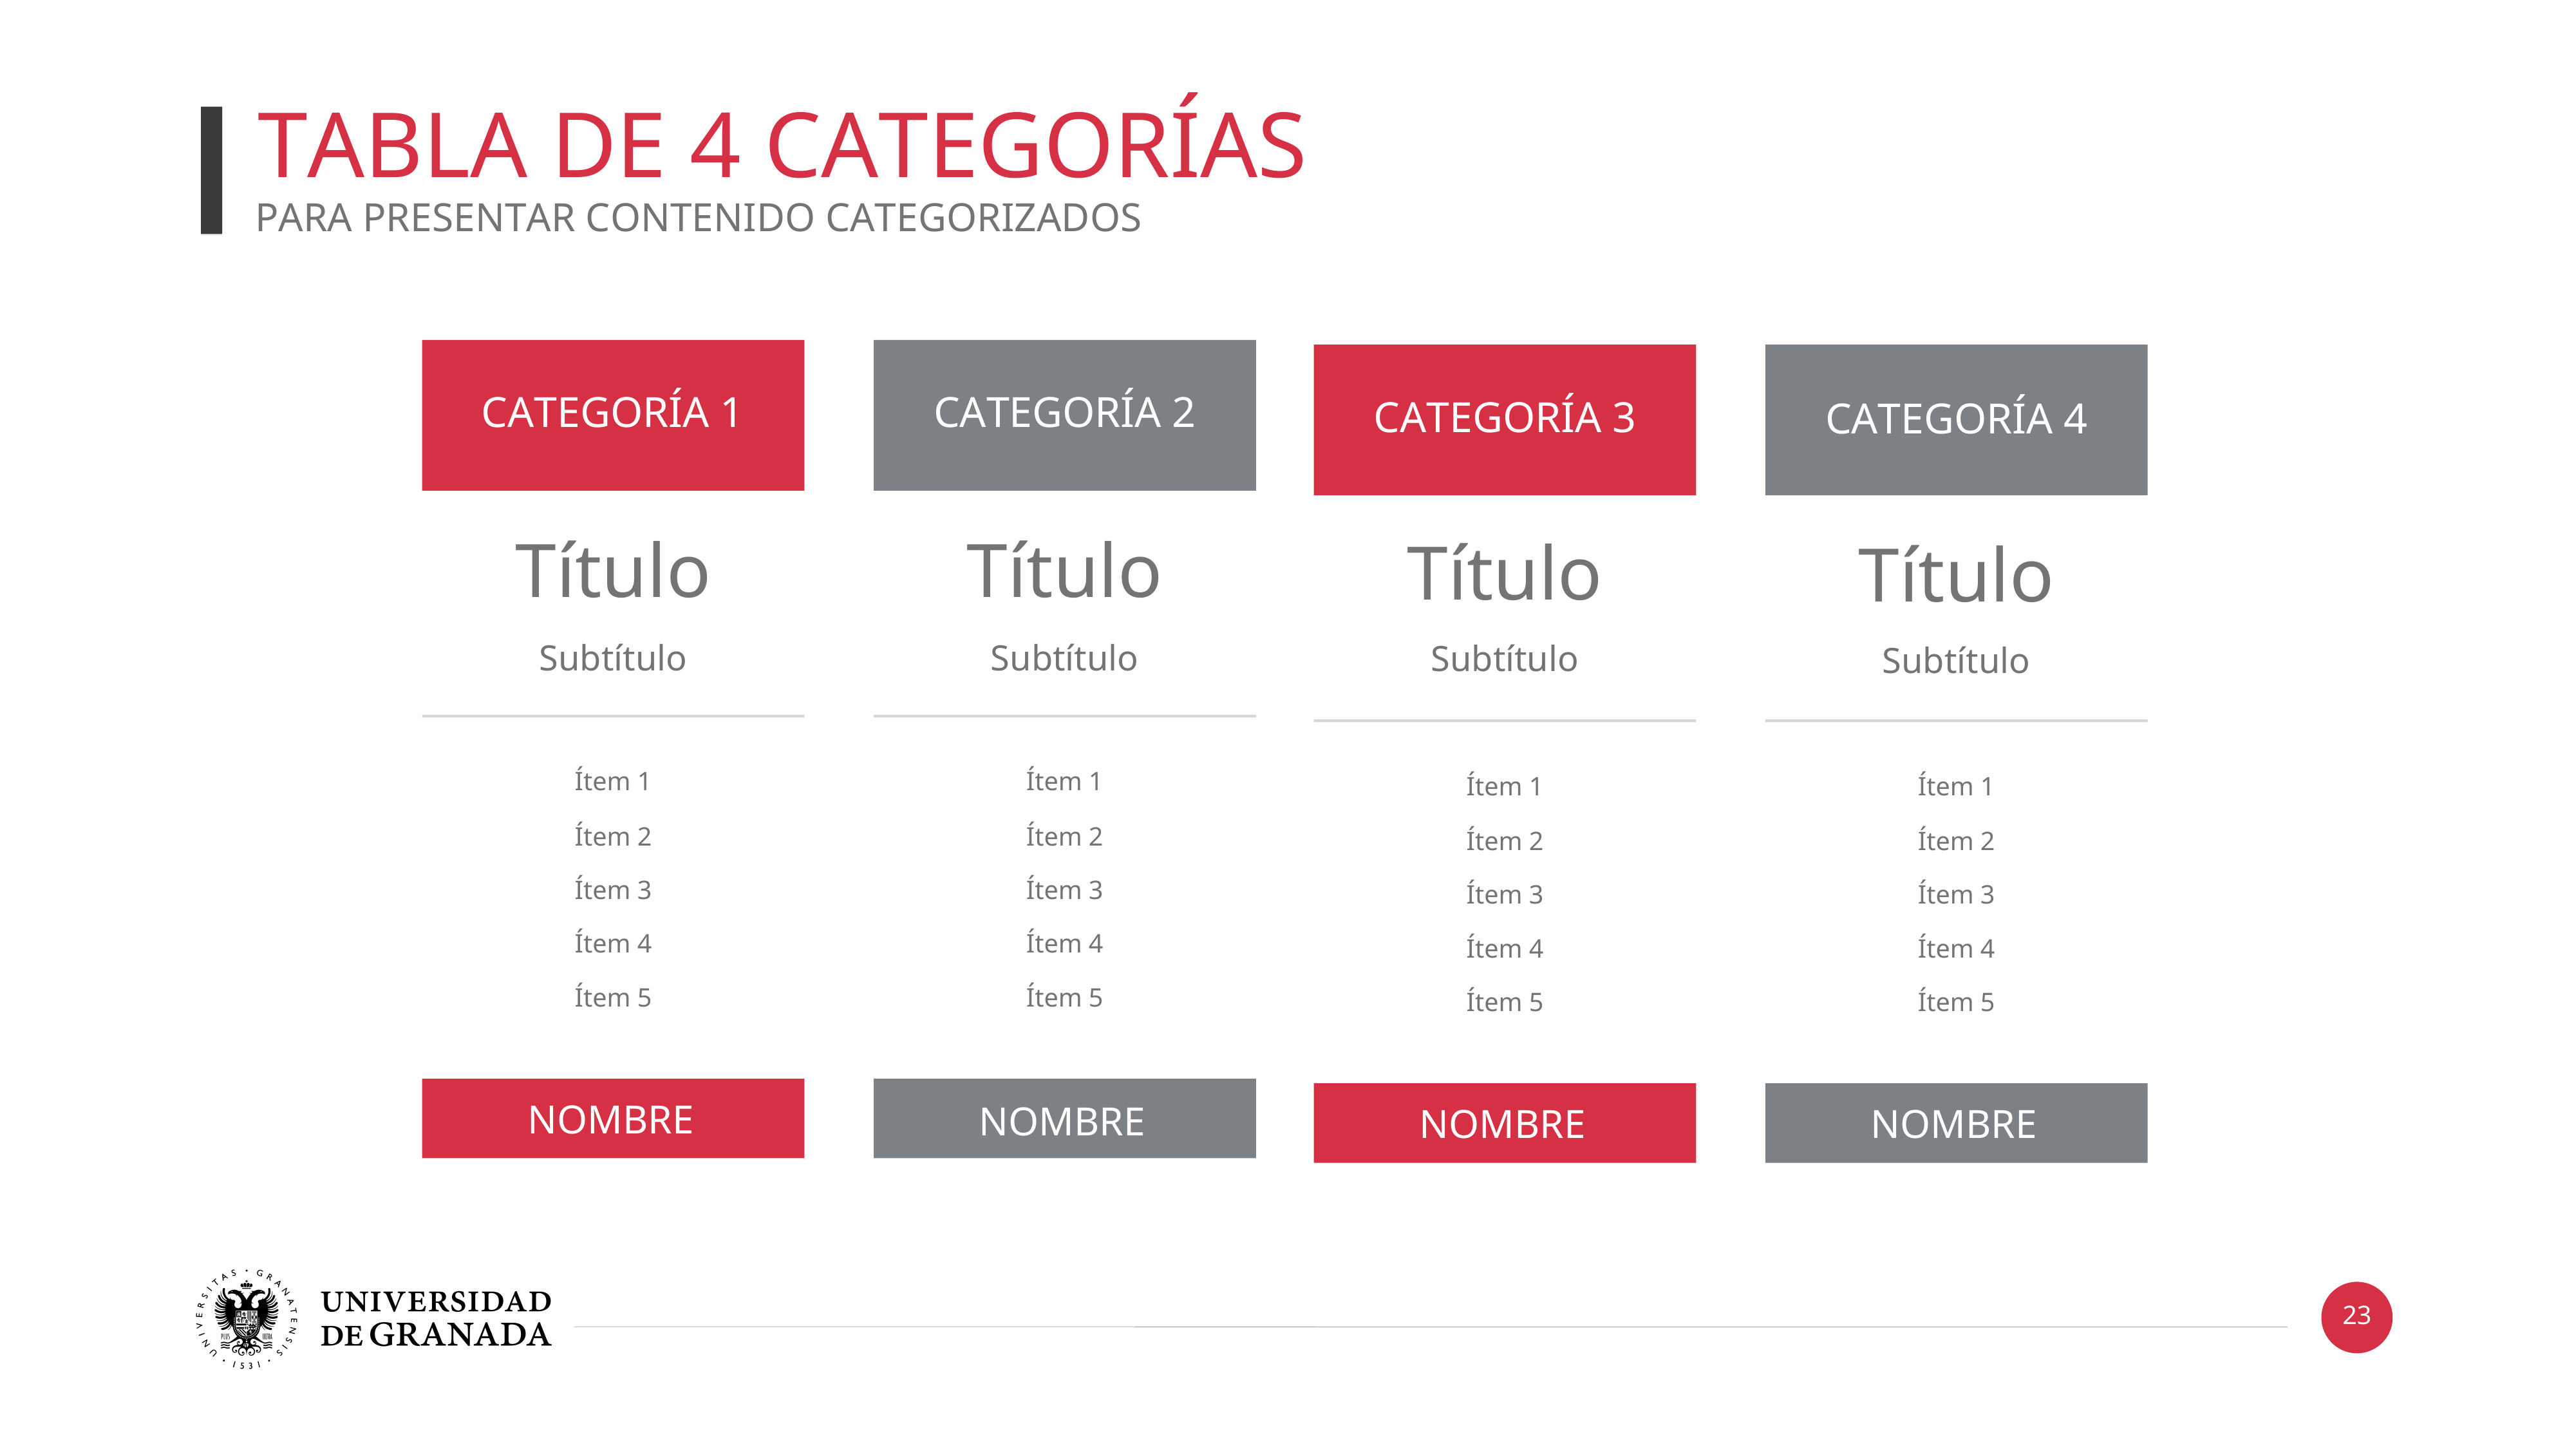

TABLA DE 4 CATEGORÍAS
PARA PRESENTAR CONTENIDO CATEGORIZADOS
CATEGORÍA 1
Título
Subtítulo
Ítem 1
Ítem 2
Ítem 3
Ítem 4
Ítem 5
NOMBRE
CATEGORÍA 2
Título
Subtítulo
Ítem 1
Ítem 2
Ítem 3
Ítem 4
Ítem 5
NOMBRE
CATEGORÍA 3
Título
Subtítulo
Ítem 1
Ítem 2
Ítem 3
Ítem 4
Ítem 5
NOMBRE
CATEGORÍA 4
Título
Subtítulo
Ítem 1
Ítem 2
Ítem 3
Ítem 4
Ítem 5
NOMBRE